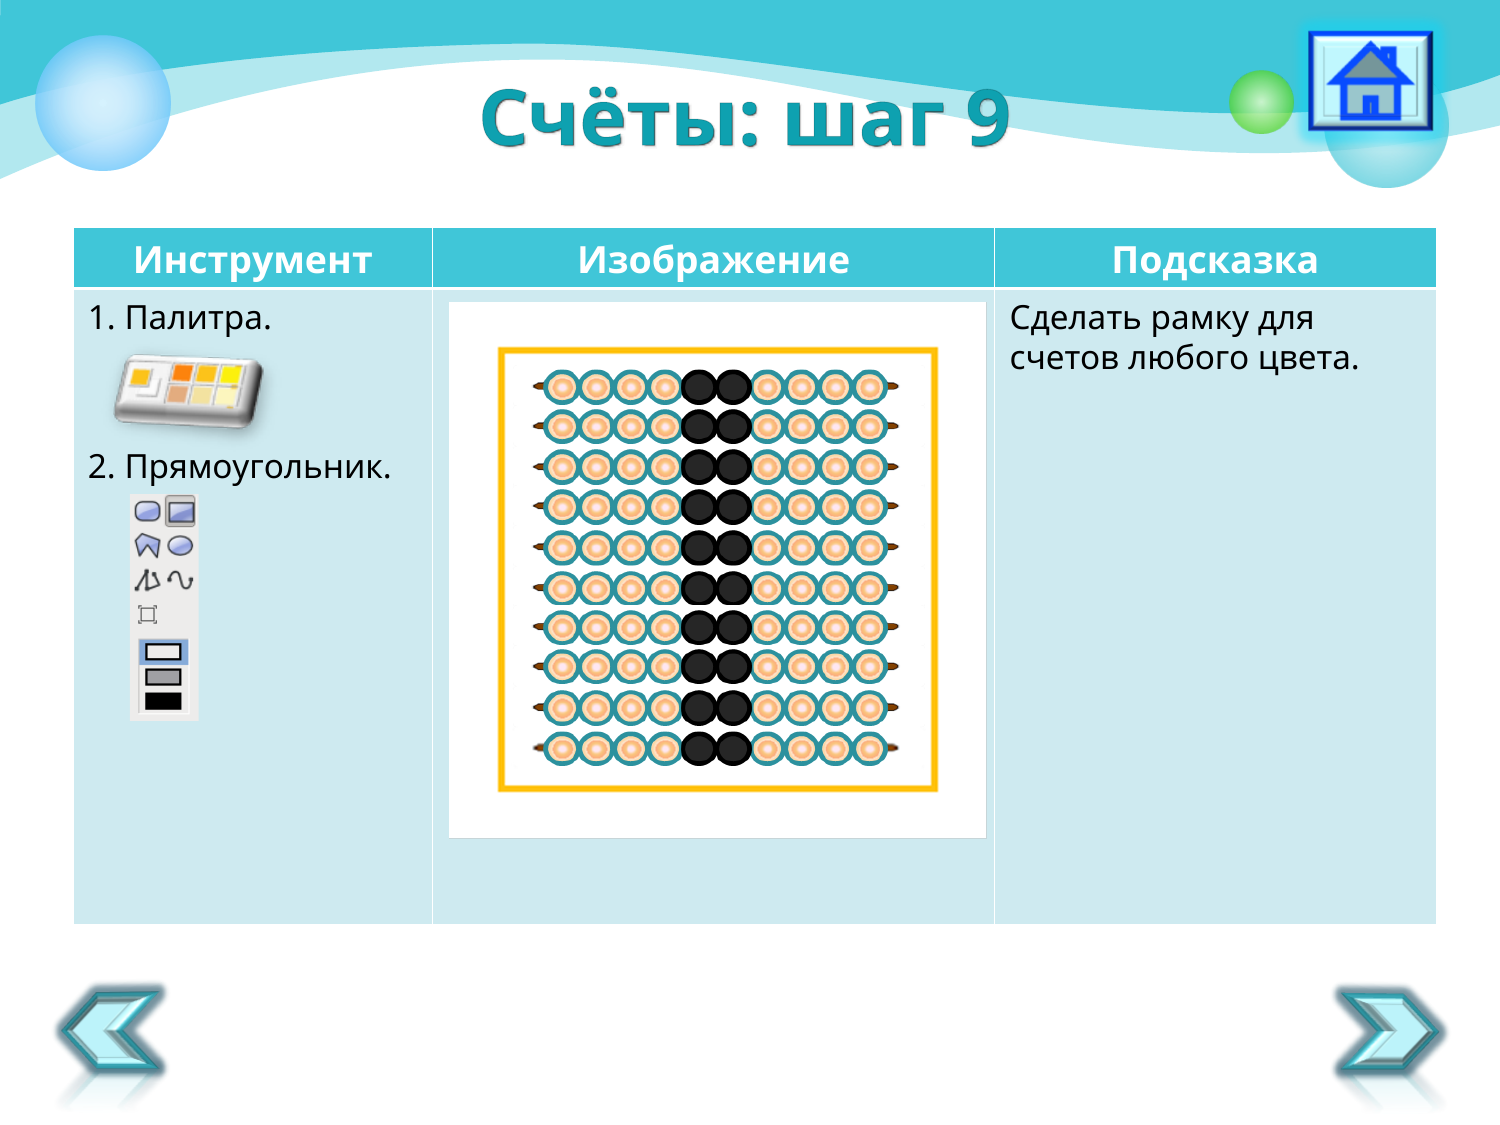

| | | |
| --- | --- | --- |
| | | |
Счёты: шаг 9
| Инструмент | Изображение | Подсказка |
| --- | --- | --- |
| 1. Палитра. 2. Прямоугольник. | | Сделать рамку для счетов любого цвета. |